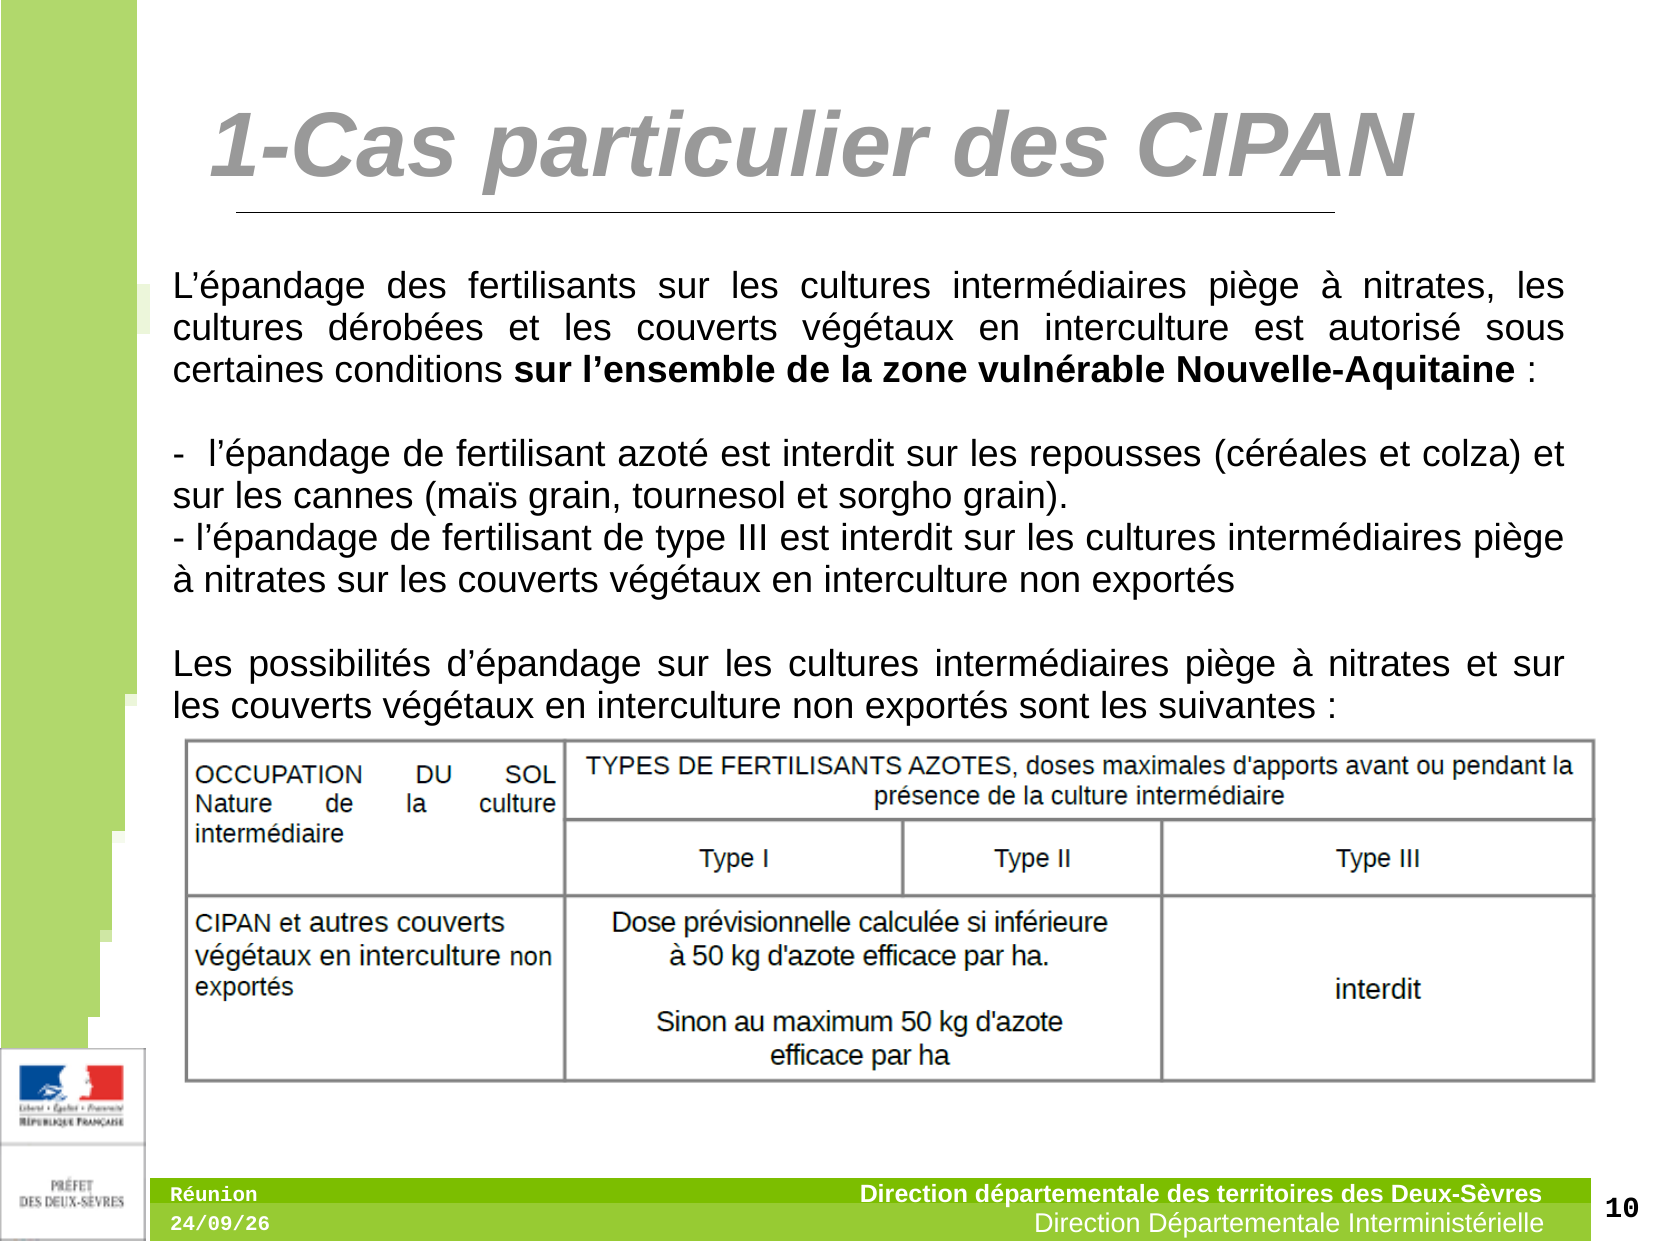

1-Cas particulier des CIPAN
L’épandage des fertilisants sur les cultures intermédiaires piège à nitrates, les cultures dérobées et les couverts végétaux en interculture est autorisé sous certaines conditions sur l’ensemble de la zone vulnérable Nouvelle-Aquitaine :
- l’épandage de fertilisant azoté est interdit sur les repousses (céréales et colza) et sur les cannes (maïs grain, tournesol et sorgho grain).
- l’épandage de fertilisant de type III est interdit sur les cultures intermédiaires piège à nitrates sur les couverts végétaux en interculture non exportés
Les possibilités d’épandage sur les cultures intermédiaires piège à nitrates et sur les couverts végétaux en interculture non exportés sont les suivantes :
Réunion